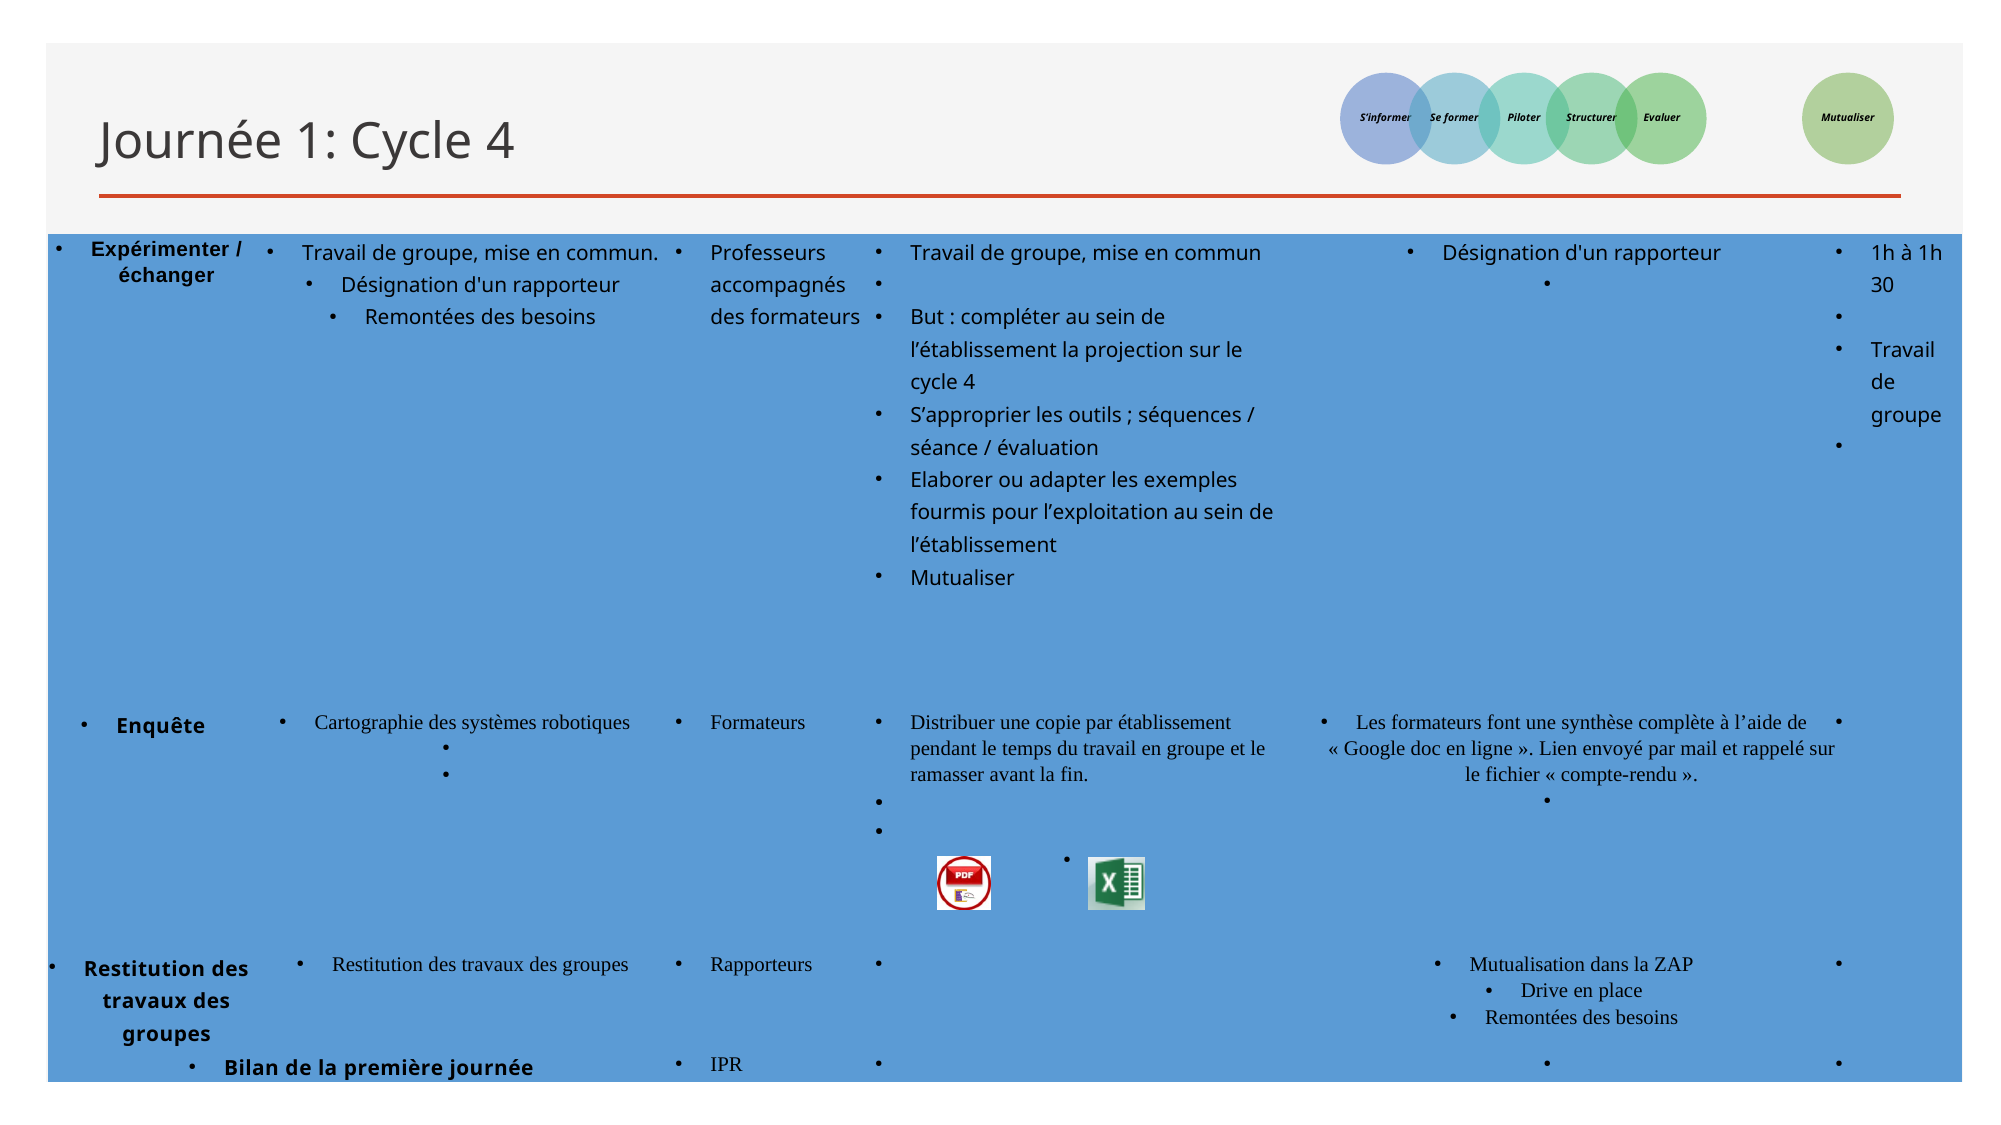

# Journée 1: Cycle 4
Se former
Piloter
Structurer
 Evaluer
Mutualiser
S’informer
| Expérimenter / échanger | Travail de groupe, mise en commun. Désignation d'un rapporteur Remontées des besoins | Professeurs accompagnés des formateurs | Travail de groupe, mise en commun   But : compléter au sein de l’établissement la projection sur le cycle 4 S’approprier les outils ; séquences / séance / évaluation Elaborer ou adapter les exemples fourmis pour l’exploitation au sein de l’établissement Mutualiser | Désignation d'un rapporteur | 1h à 1h 30   Travail de groupe |
| --- | --- | --- | --- | --- | --- |
| Enquête | Cartographie des systèmes robotiques | Formateurs | Distribuer une copie par établissement pendant le temps du travail en groupe et le ramasser avant la fin. | Les formateurs font une synthèse complète à l’aide de « Google doc en ligne ». Lien envoyé par mail et rappelé sur le fichier « compte-rendu ». | |
| Restitution des travaux des groupes | Restitution des travaux des groupes | Rapporteurs | | Mutualisation dans la ZAP Drive en place Remontées des besoins | |
| Bilan de la première journée | | IPR | | | |